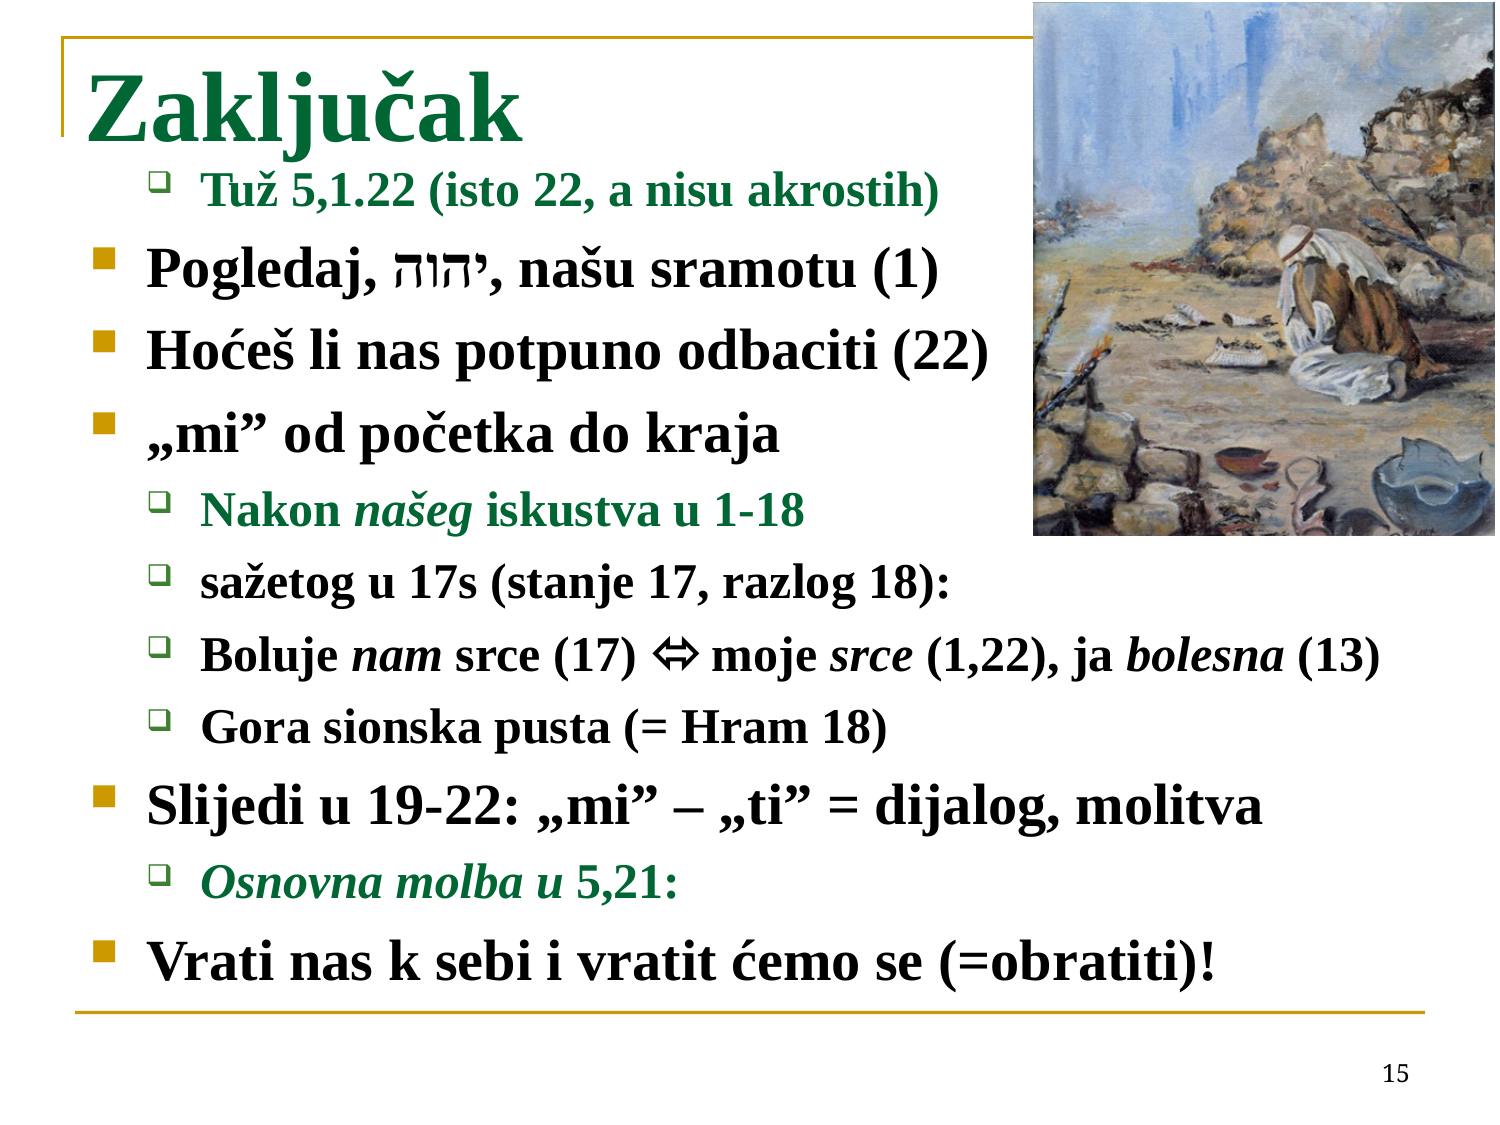

# Zaključak
Tuž 5,1.22 (isto 22, a nisu akrostih)
Pogledaj, יהוה, našu sramotu (1)
Hoćeš li nas potpuno odbaciti (22)
„mi” od početka do kraja
Nakon našeg iskustva u 1-18
sažetog u 17s (stanje 17, razlog 18):
Boluje nam srce (17)  moje srce (1,22), ja bolesna (13)
Gora sionska pusta (= Hram 18)
Slijedi u 19-22: „mi” – „ti” = dijalog, molitva
Osnovna molba u 5,21:
Vrati nas k sebi i vratit ćemo se (=obratiti)!